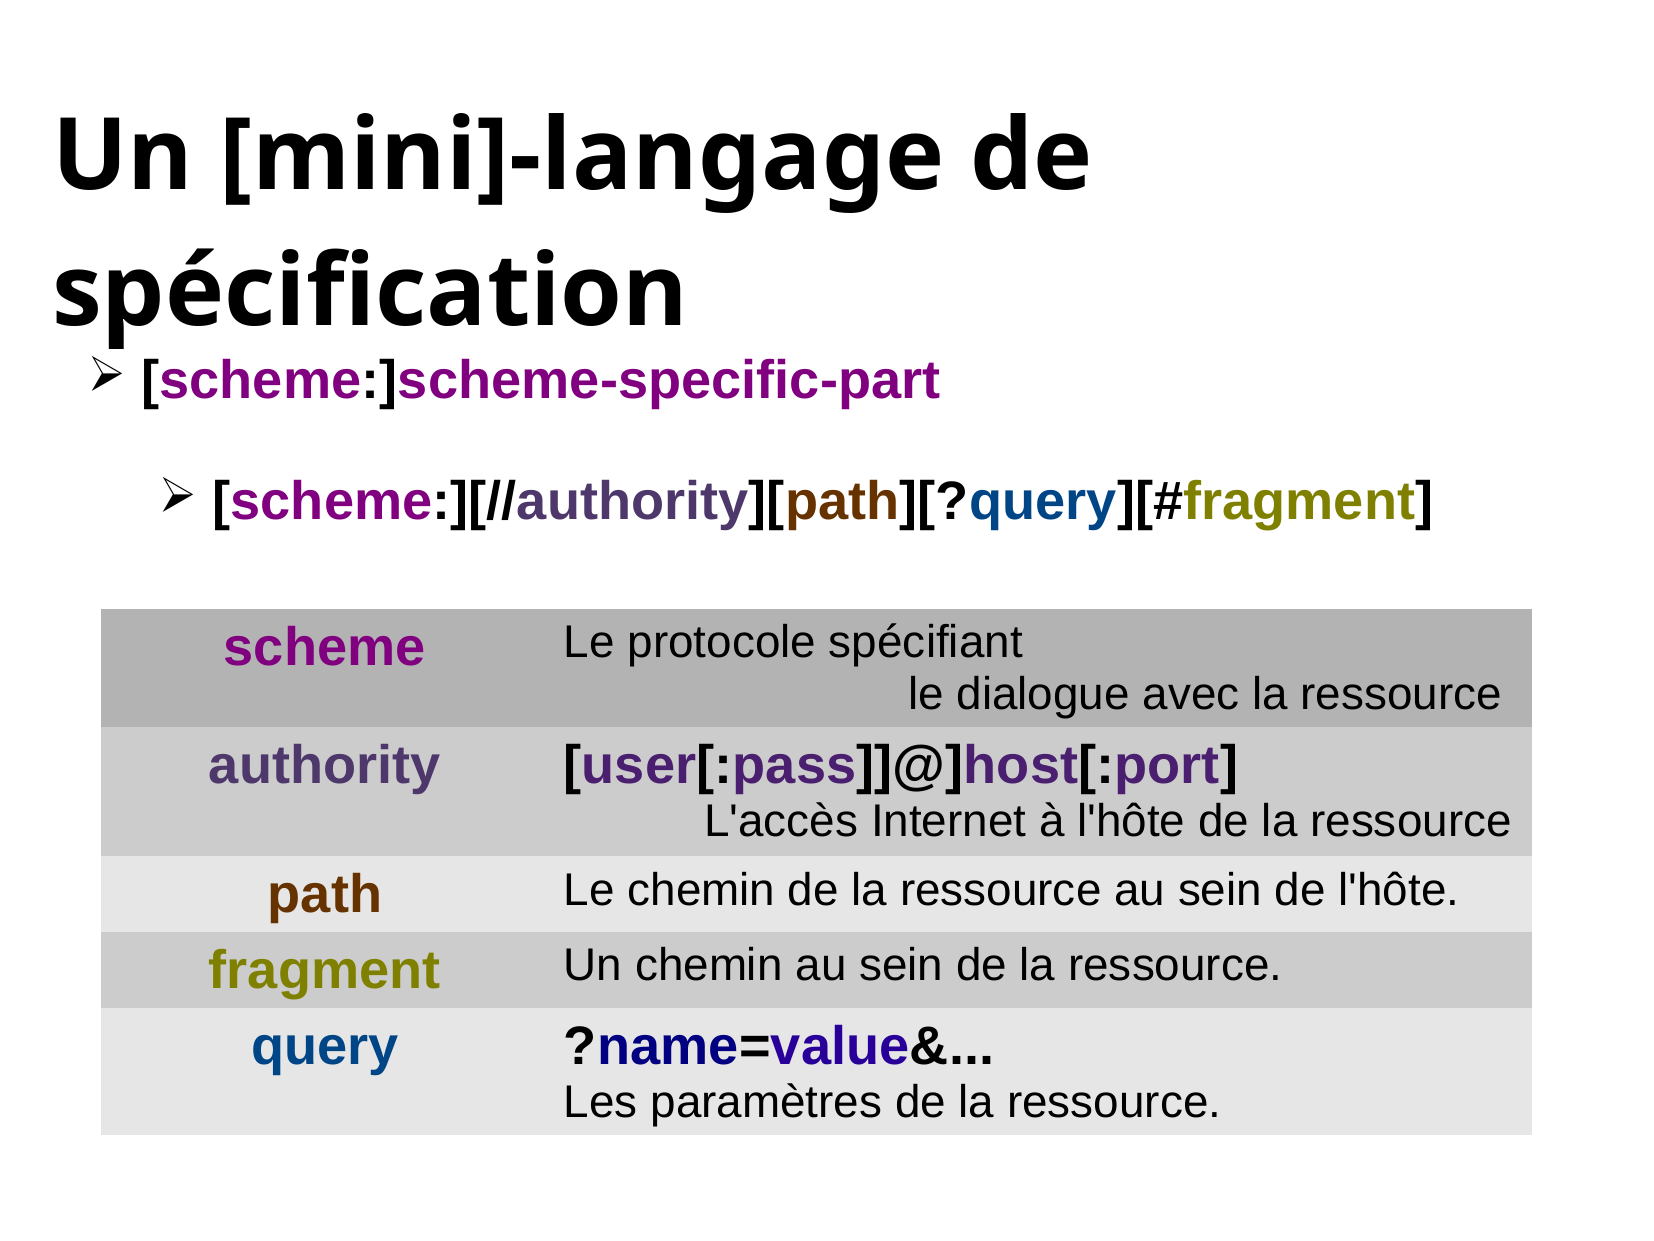

Un [mini]-langage de spécification
 [scheme:]scheme-specific-part
 [scheme:][//authority][path][?query][#fragment]
| scheme | Le protocole spécifiant le dialogue avec la ressource |
| --- | --- |
| authority | [user[:pass]]@]host[:port] L'accès Internet à l'hôte de la ressource |
| path | Le chemin de la ressource au sein de l'hôte. |
| fragment | Un chemin au sein de la ressource. |
| query | ?name=value&... Les paramètres de la ressource. |